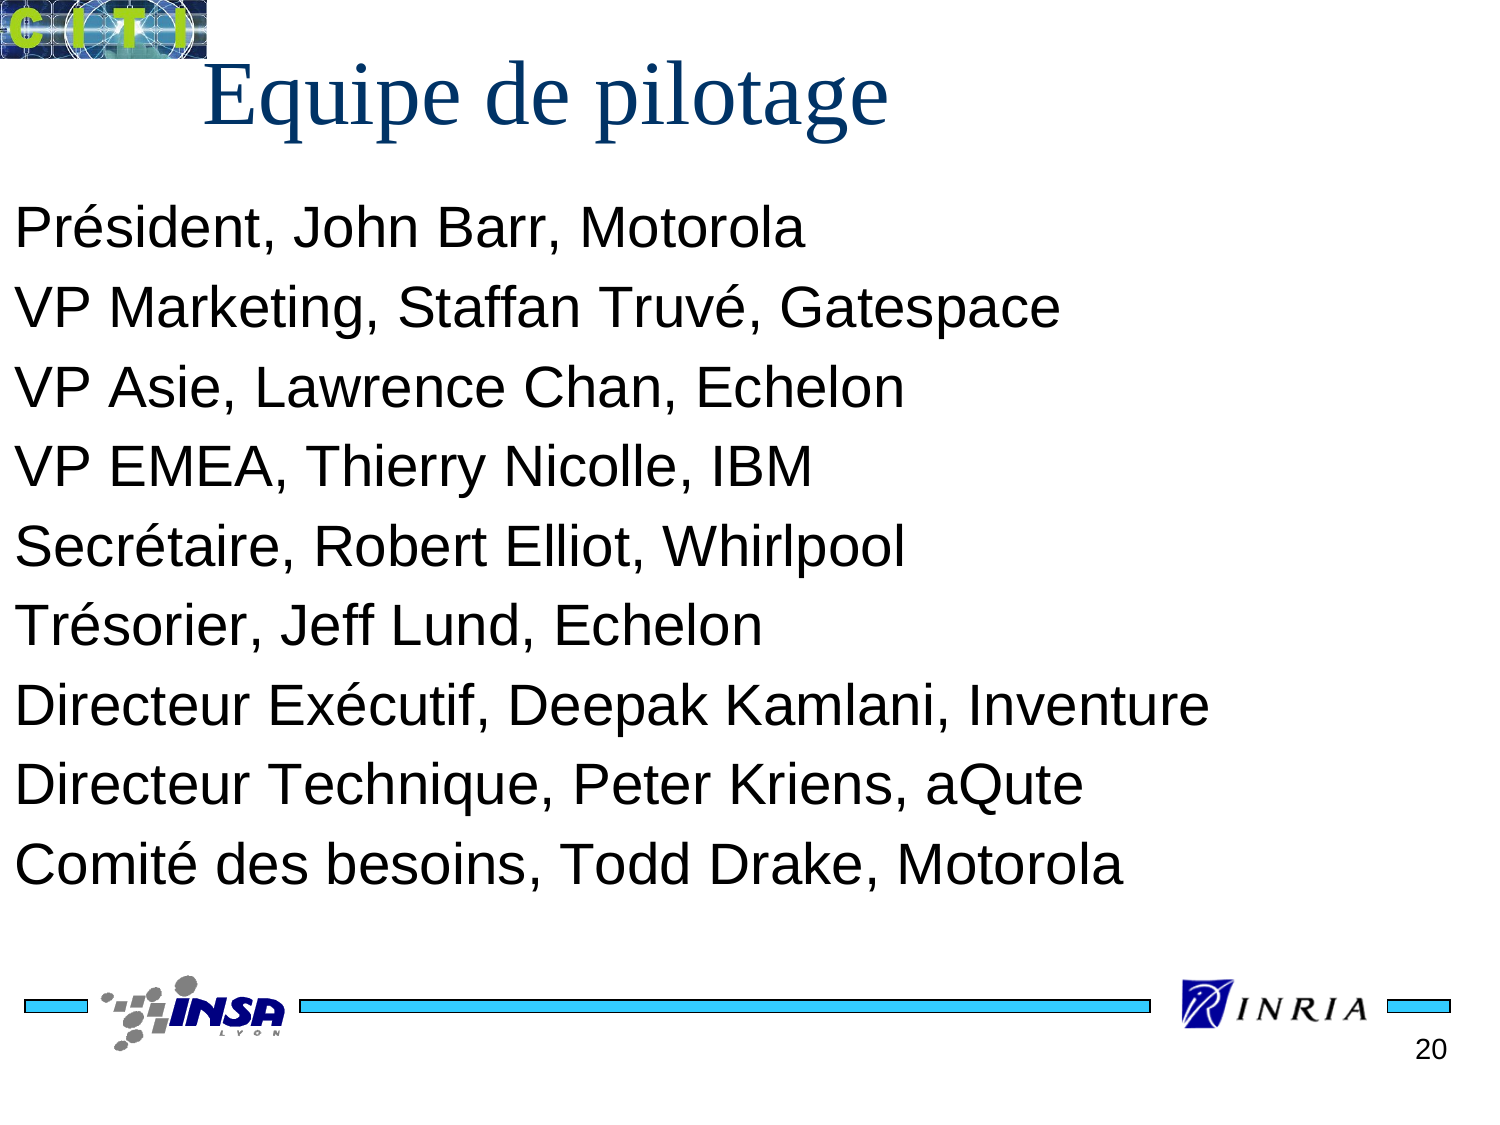

# Equipe de pilotage
Président, John Barr, Motorola
VP Marketing, Staffan Truvé, Gatespace
VP Asie, Lawrence Chan, Echelon
VP EMEA, Thierry Nicolle, IBM
Secrétaire, Robert Elliot, Whirlpool
Trésorier, Jeff Lund, Echelon
Directeur Exécutif, Deepak Kamlani, Inventure
Directeur Technique, Peter Kriens, aQute
Comité des besoins, Todd Drake, Motorola
20